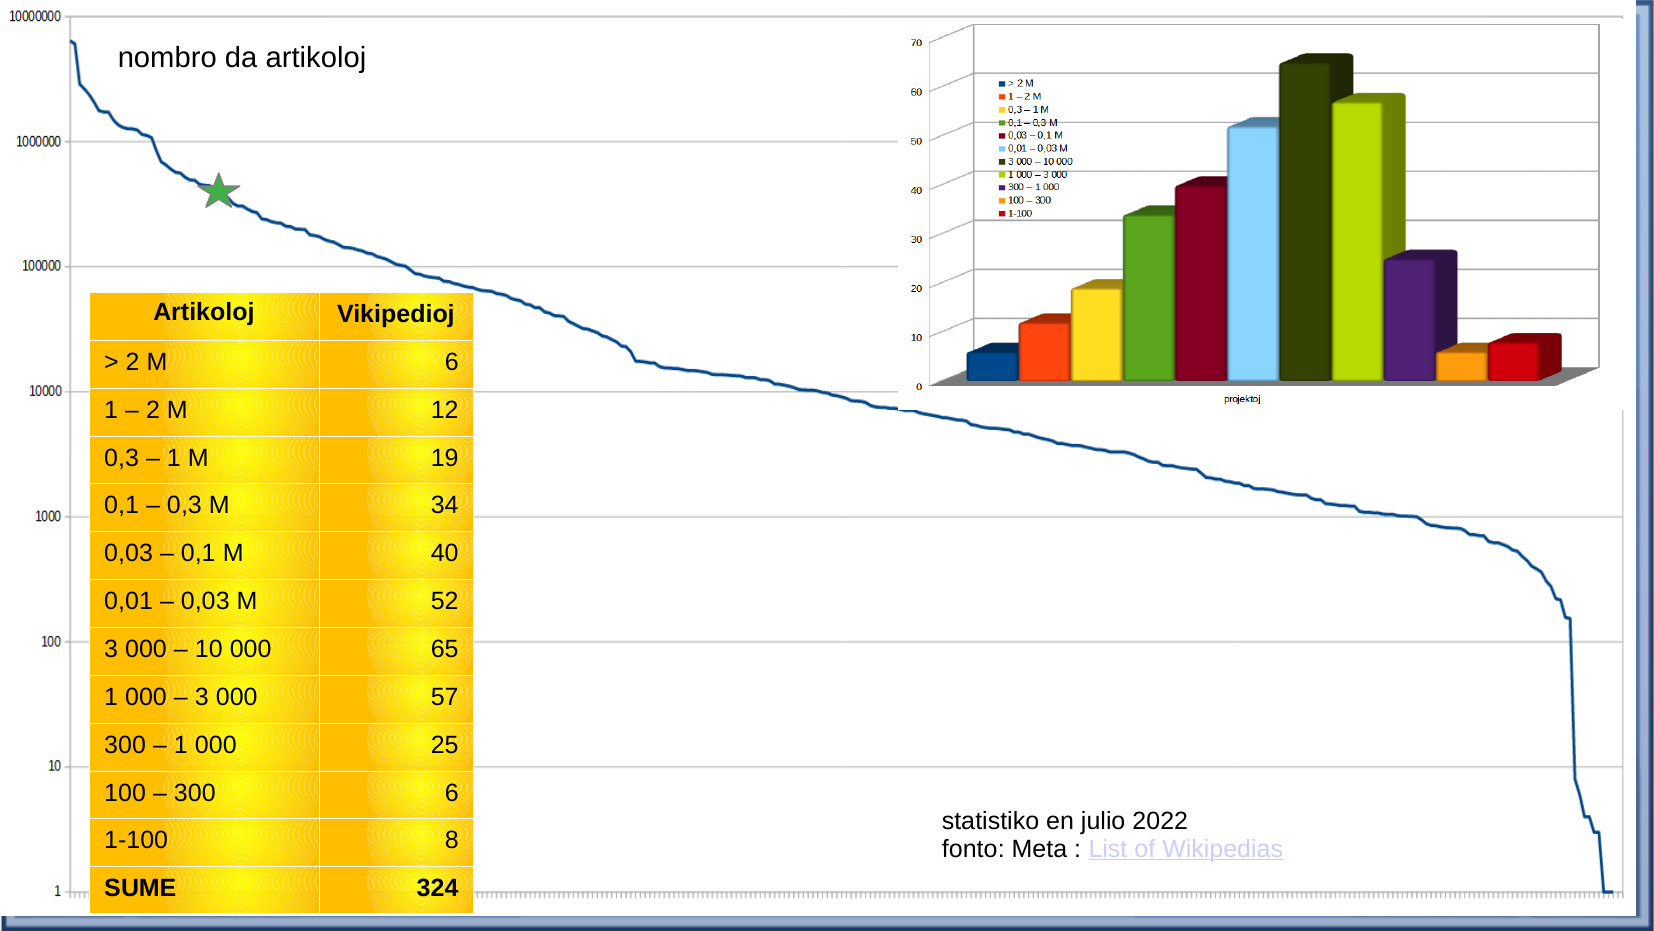

nombro da artikoloj
#
122
92
53
| Artikoloj | Vikipedioj |
| --- | --- |
| > 2 M | 6 |
| 1 – 2 M | 12 |
| 0,3 – 1 M | 19 |
| 0,1 – 0,3 M | 34 |
| 0,03 – 0,1 M | 40 |
| 0,01 – 0,03 M | 52 |
| 3 000 – 10 000 | 65 |
| 1 000 – 3 000 | 57 |
| 300 – 1 000 | 25 |
| 100 – 300 | 6 |
| 1-100 | 8 |
| SUME | 324 |
31
18
10
statistiko en julio 2022
fonto: Meta : List of Wikipedias